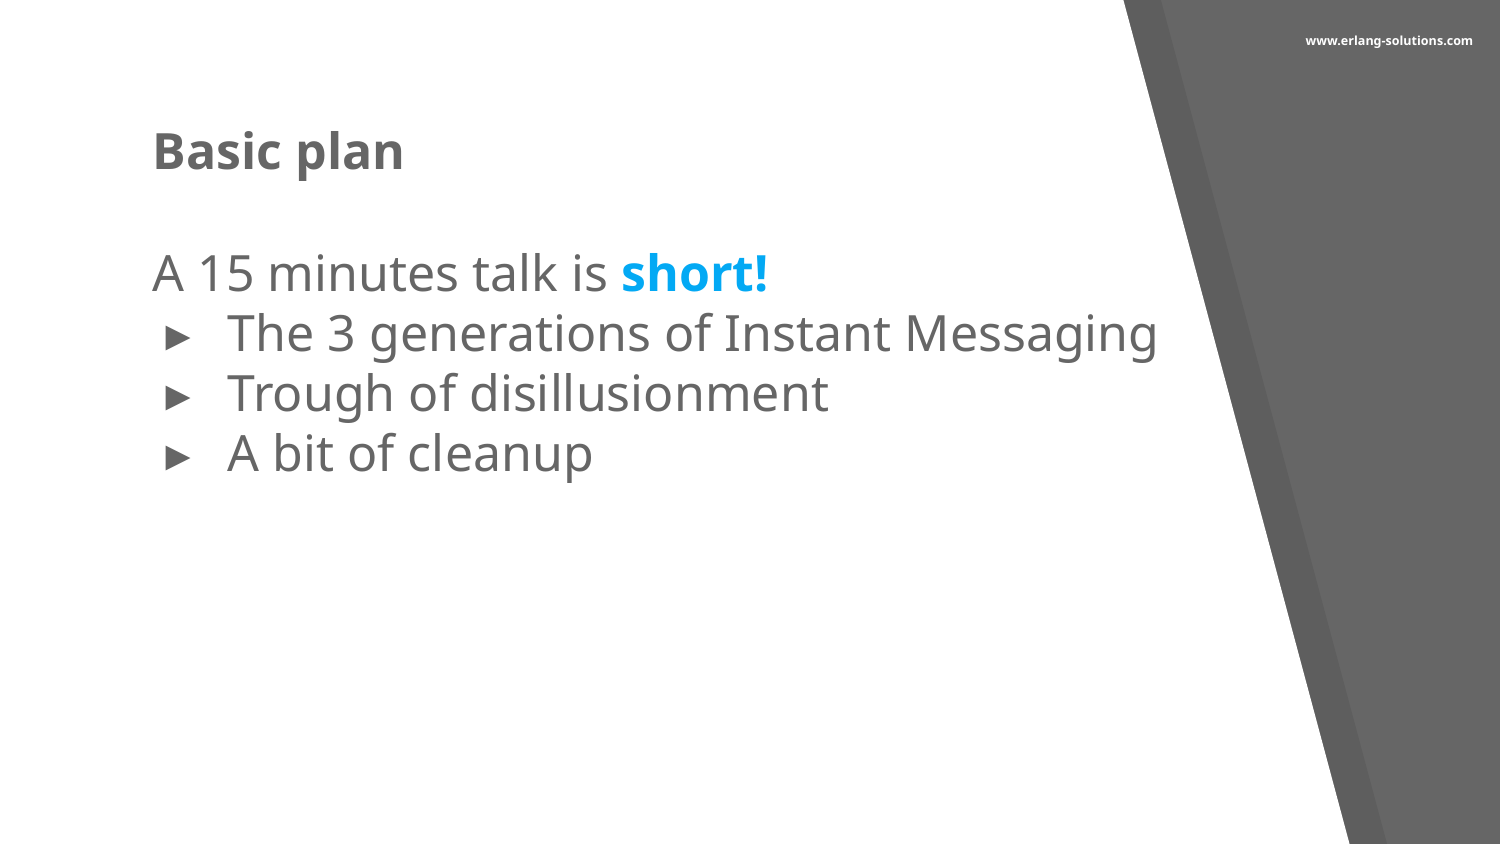

# Basic plan
A 15 minutes talk is short!
The 3 generations of Instant Messaging
Trough of disillusionment
A bit of cleanup